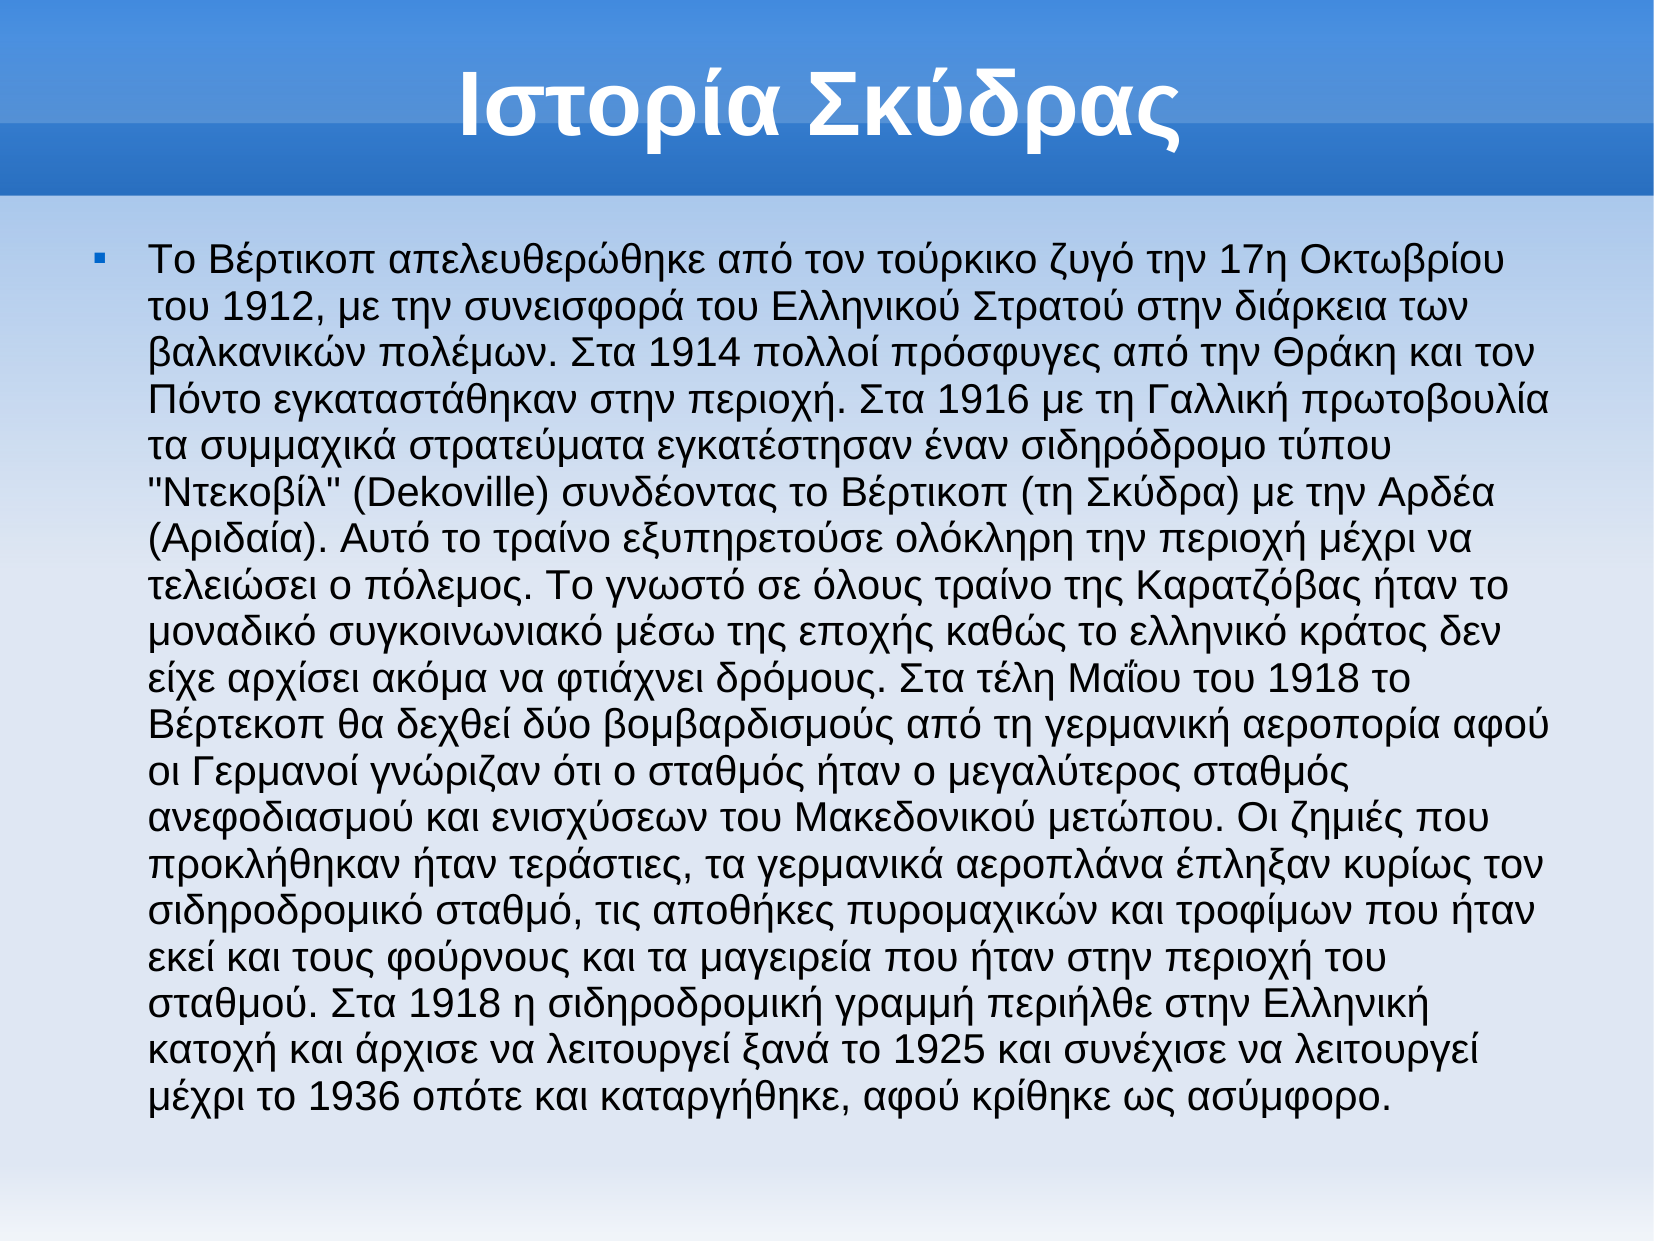

# Ιστορία Σκύδρας
Το Βέρτικοπ απελευθερώθηκε από τον τούρκικο ζυγό την 17η Οκτωβρίου του 1912, με την συνεισφορά του Ελληνικού Στρατού στην διάρκεια των βαλκανικών πολέμων. Στα 1914 πολλοί πρόσφυγες από την Θράκη και τον Πόντο εγκαταστάθηκαν στην περιοχή. Στα 1916 με τη Γαλλική πρωτοβουλία τα συμμαχικά στρατεύματα εγκατέστησαν έναν σιδηρόδρομο τύπου "Nτεκοβίλ" (Dekoville) συνδέοντας το Βέρτικοπ (τη Σκύδρα) με την Αρδέα (Αριδαία). Αυτό το τραίνο εξυπηρετούσε ολόκληρη την περιοχή μέχρι να τελειώσει ο πόλεμος. Το γνωστό σε όλους τραίνο της Καρατζόβας ήταν το μοναδικό συγκοινωνιακό μέσω της εποχής καθώς το ελληνικό κράτος δεν είχε αρχίσει ακόμα να φτιάχνει δρόμους. Στα τέλη Μαΐου του 1918 το Βέρτεκοπ θα δεχθεί δύο βομβαρδισμούς από τη γερμανική αεροπορία αφού οι Γερμανοί γνώριζαν ότι ο σταθμός ήταν ο μεγαλύτερος σταθμός ανεφοδιασμού και ενισχύσεων του Μακεδονικού μετώπου. Οι ζημιές που προκλήθηκαν ήταν τεράστιες, τα γερμανικά αεροπλάνα έπληξαν κυρίως τον σιδηροδρομικό σταθμό, τις αποθήκες πυρομαχικών και τροφίμων που ήταν εκεί και τους φούρνους και τα μαγειρεία που ήταν στην περιοχή του σταθμού. Στα 1918 η σιδηροδρομική γραμμή περιήλθε στην Ελληνική κατοχή και άρχισε να λειτουργεί ξανά το 1925 και συνέχισε να λειτουργεί μέχρι το 1936 οπότε και καταργήθηκε, αφού κρίθηκε ως ασύμφορο.